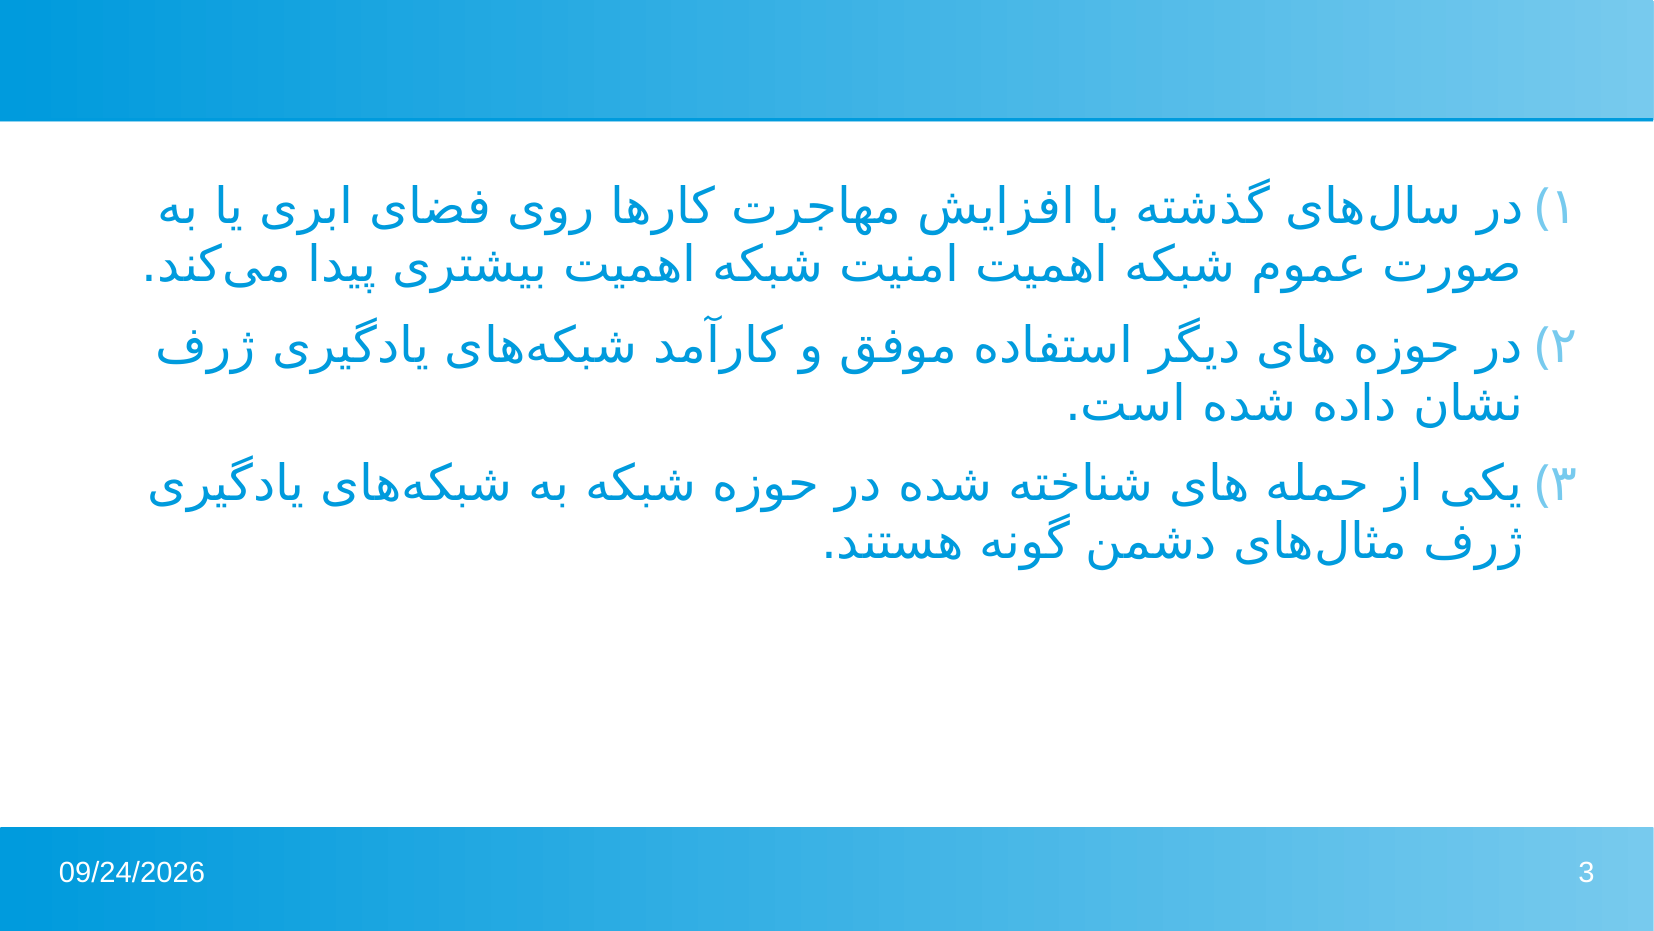

#
در سال‌های گذشته با افزایش مهاجرت کارها روی فضای ابری یا به صورت عموم شبکه اهمیت امنیت شبکه اهمیت بیشتری پیدا می‌کند.
در حوزه های دیگر استفاده موفق و کارآمد شبکه‌های یادگیری ژرف نشان داده شده است.
یکی از حمله های شناخته شده در حوزه شبکه به شبکه‌های یادگیری ژرف مثال‌های دشمن گونه هستند.
3